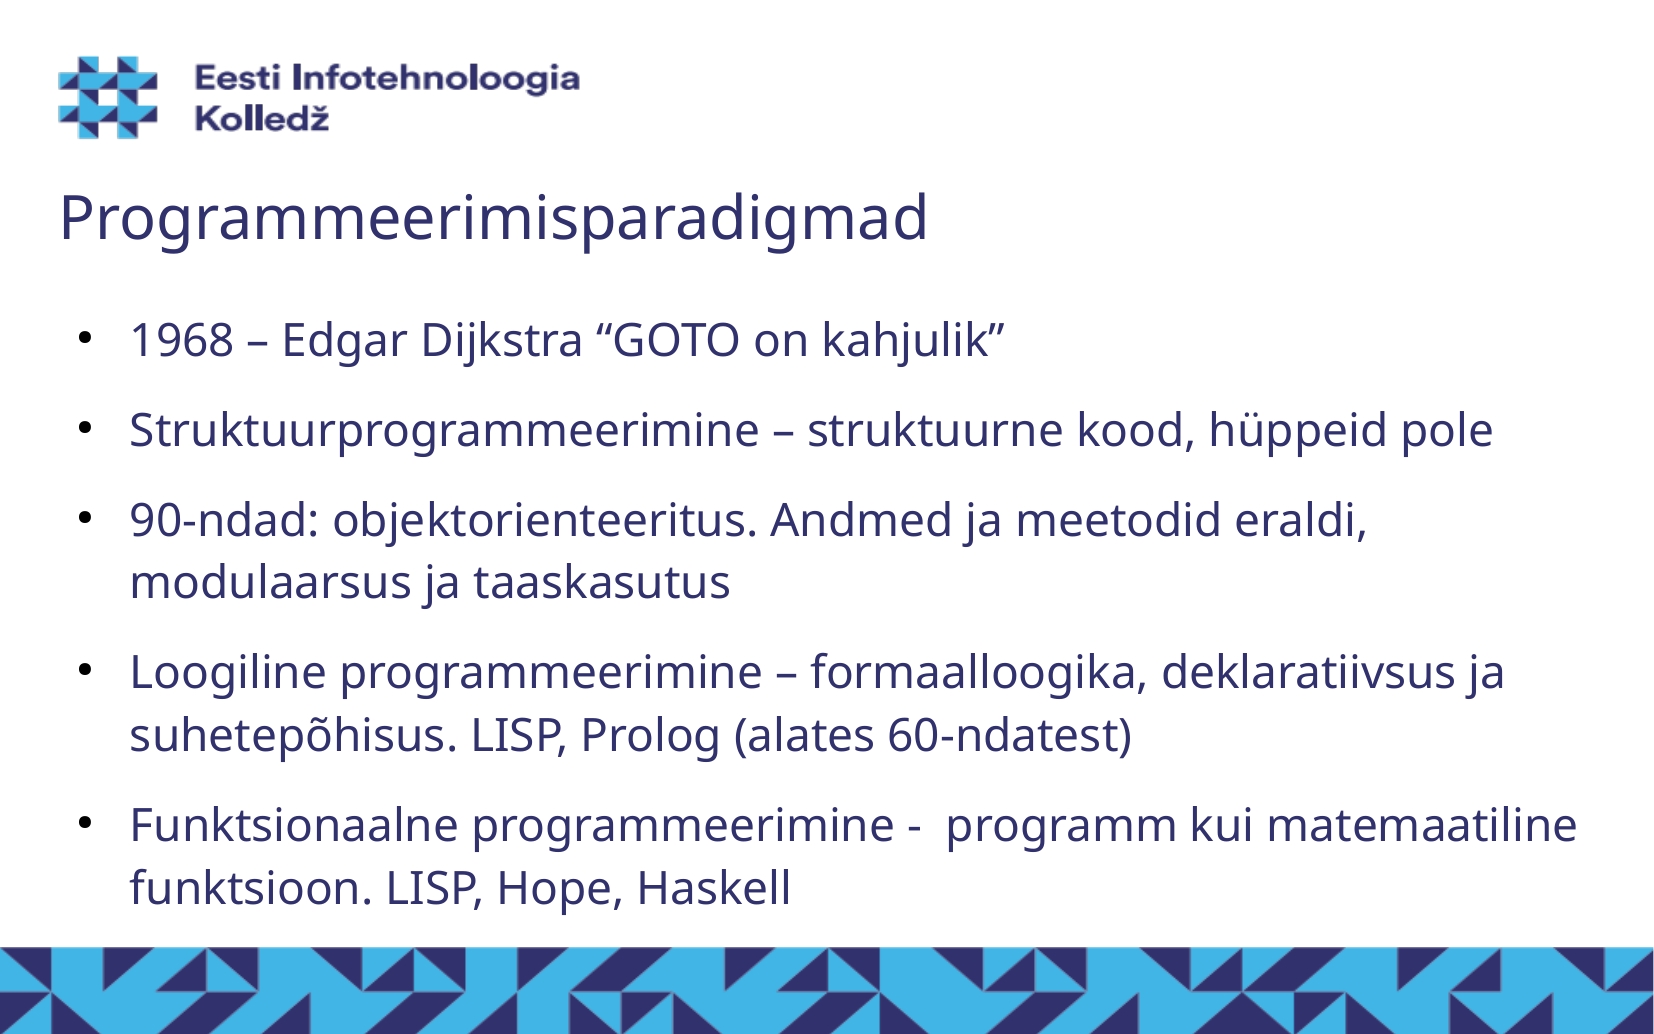

# Programmeerimisparadigmad
1968 – Edgar Dijkstra “GOTO on kahjulik”
Struktuurprogrammeerimine – struktuurne kood, hüppeid pole
90-ndad: objektorienteeritus. Andmed ja meetodid eraldi, modulaarsus ja taaskasutus
Loogiline programmeerimine – formaalloogika, deklaratiivsus ja suhetepõhisus. LISP, Prolog (alates 60-ndatest)
Funktsionaalne programmeerimine - programm kui matemaatiline funktsioon. LISP, Hope, Haskell